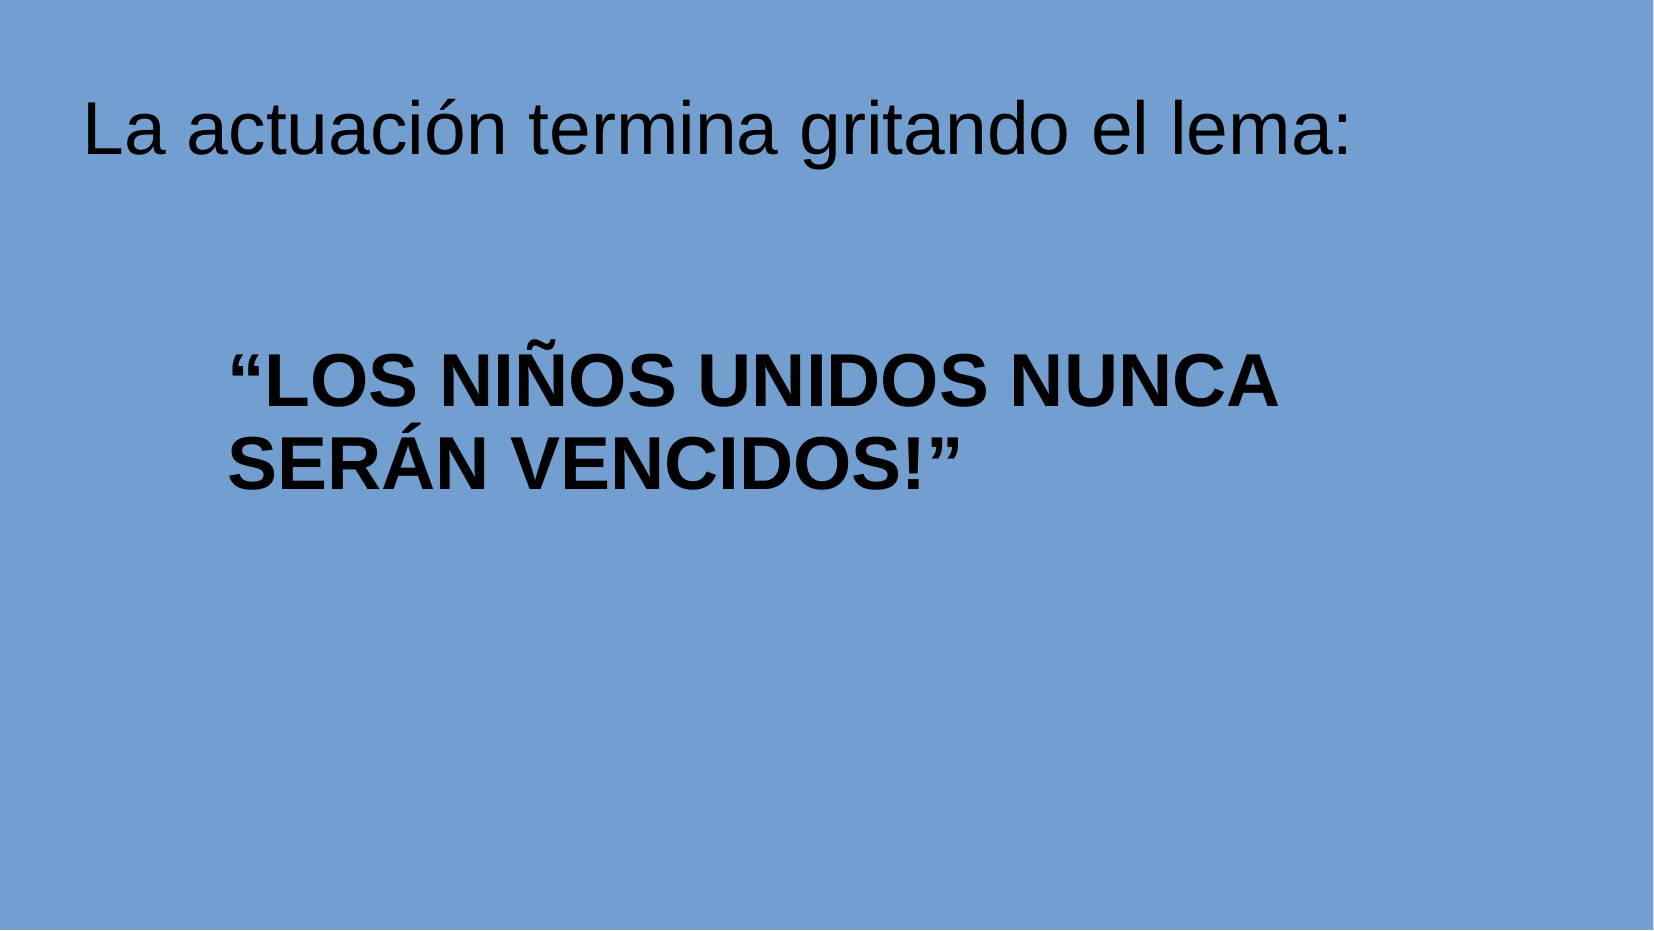

# La actuación termina gritando el lema:
“LOS NIÑOS UNIDOS NUNCA SERÁN VENCIDOS!”